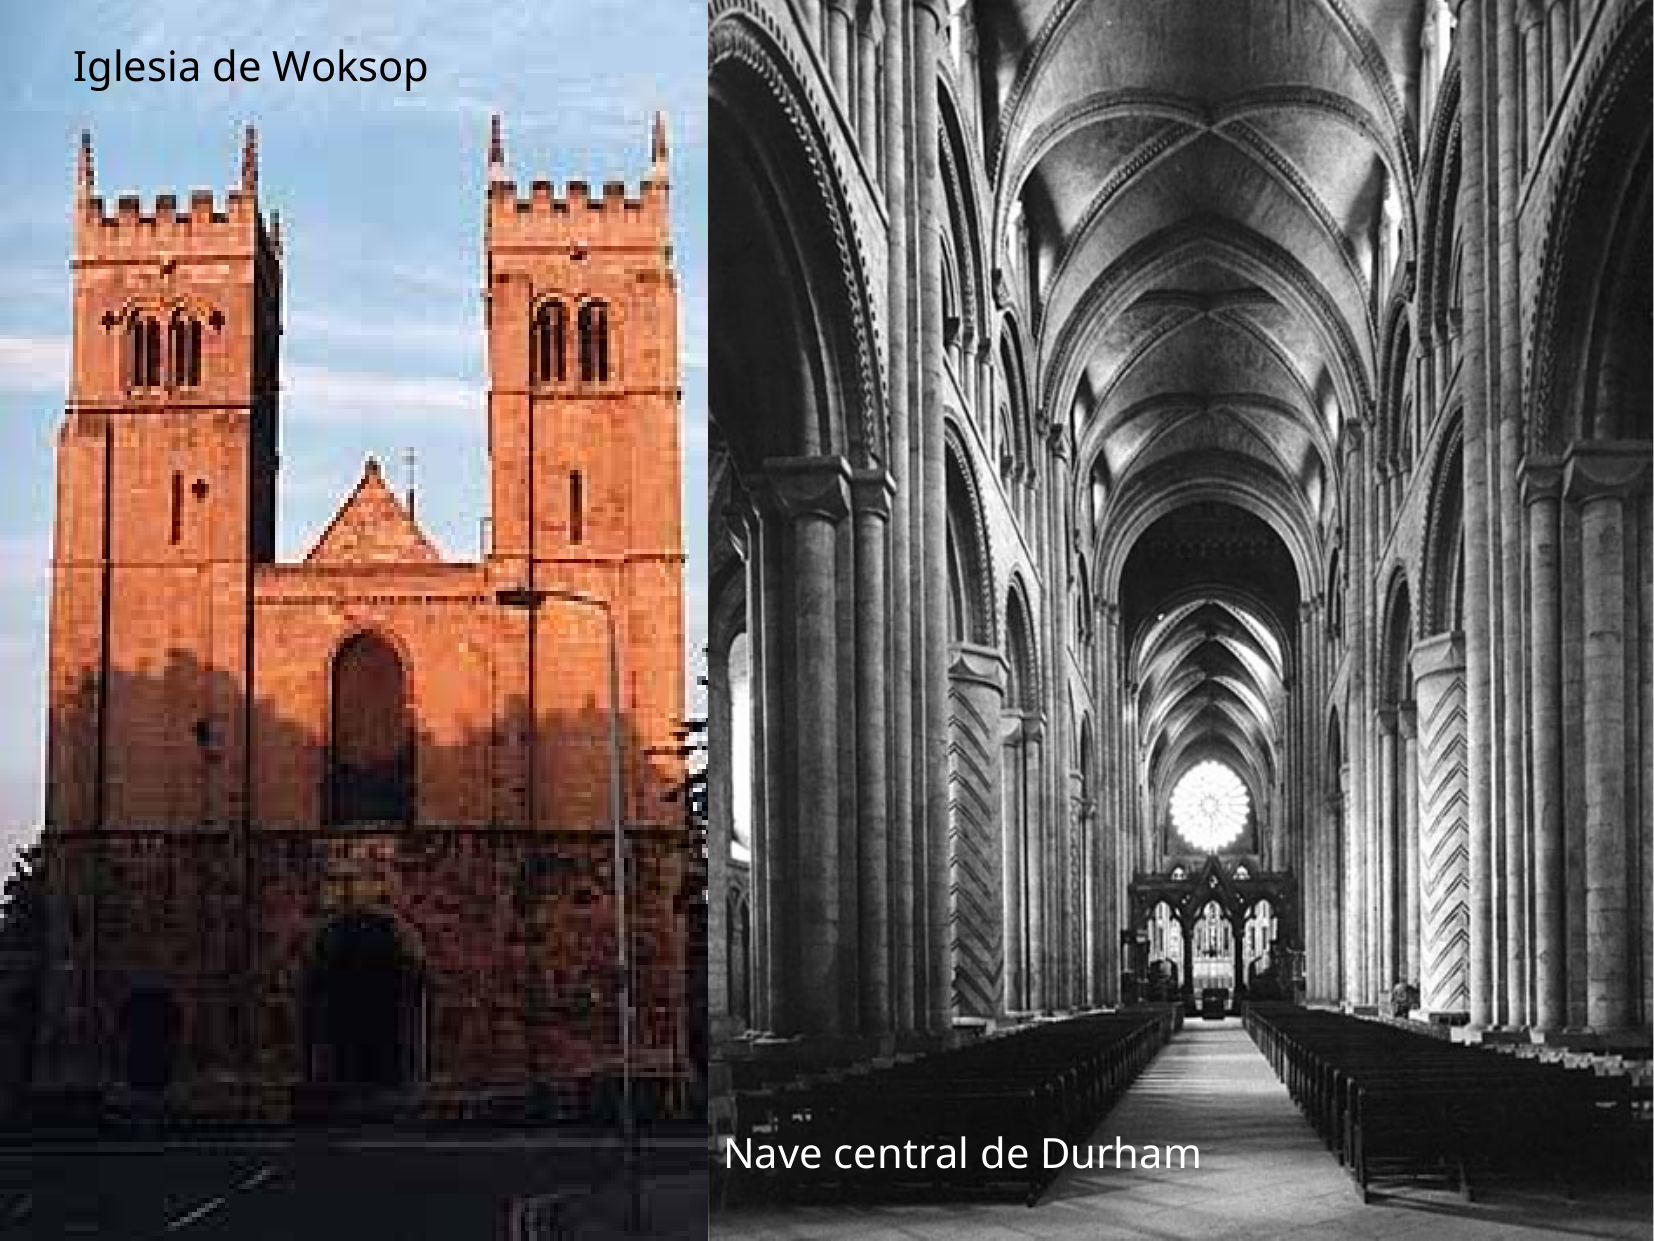

Iglesia de Woksop
Nave central de Durham